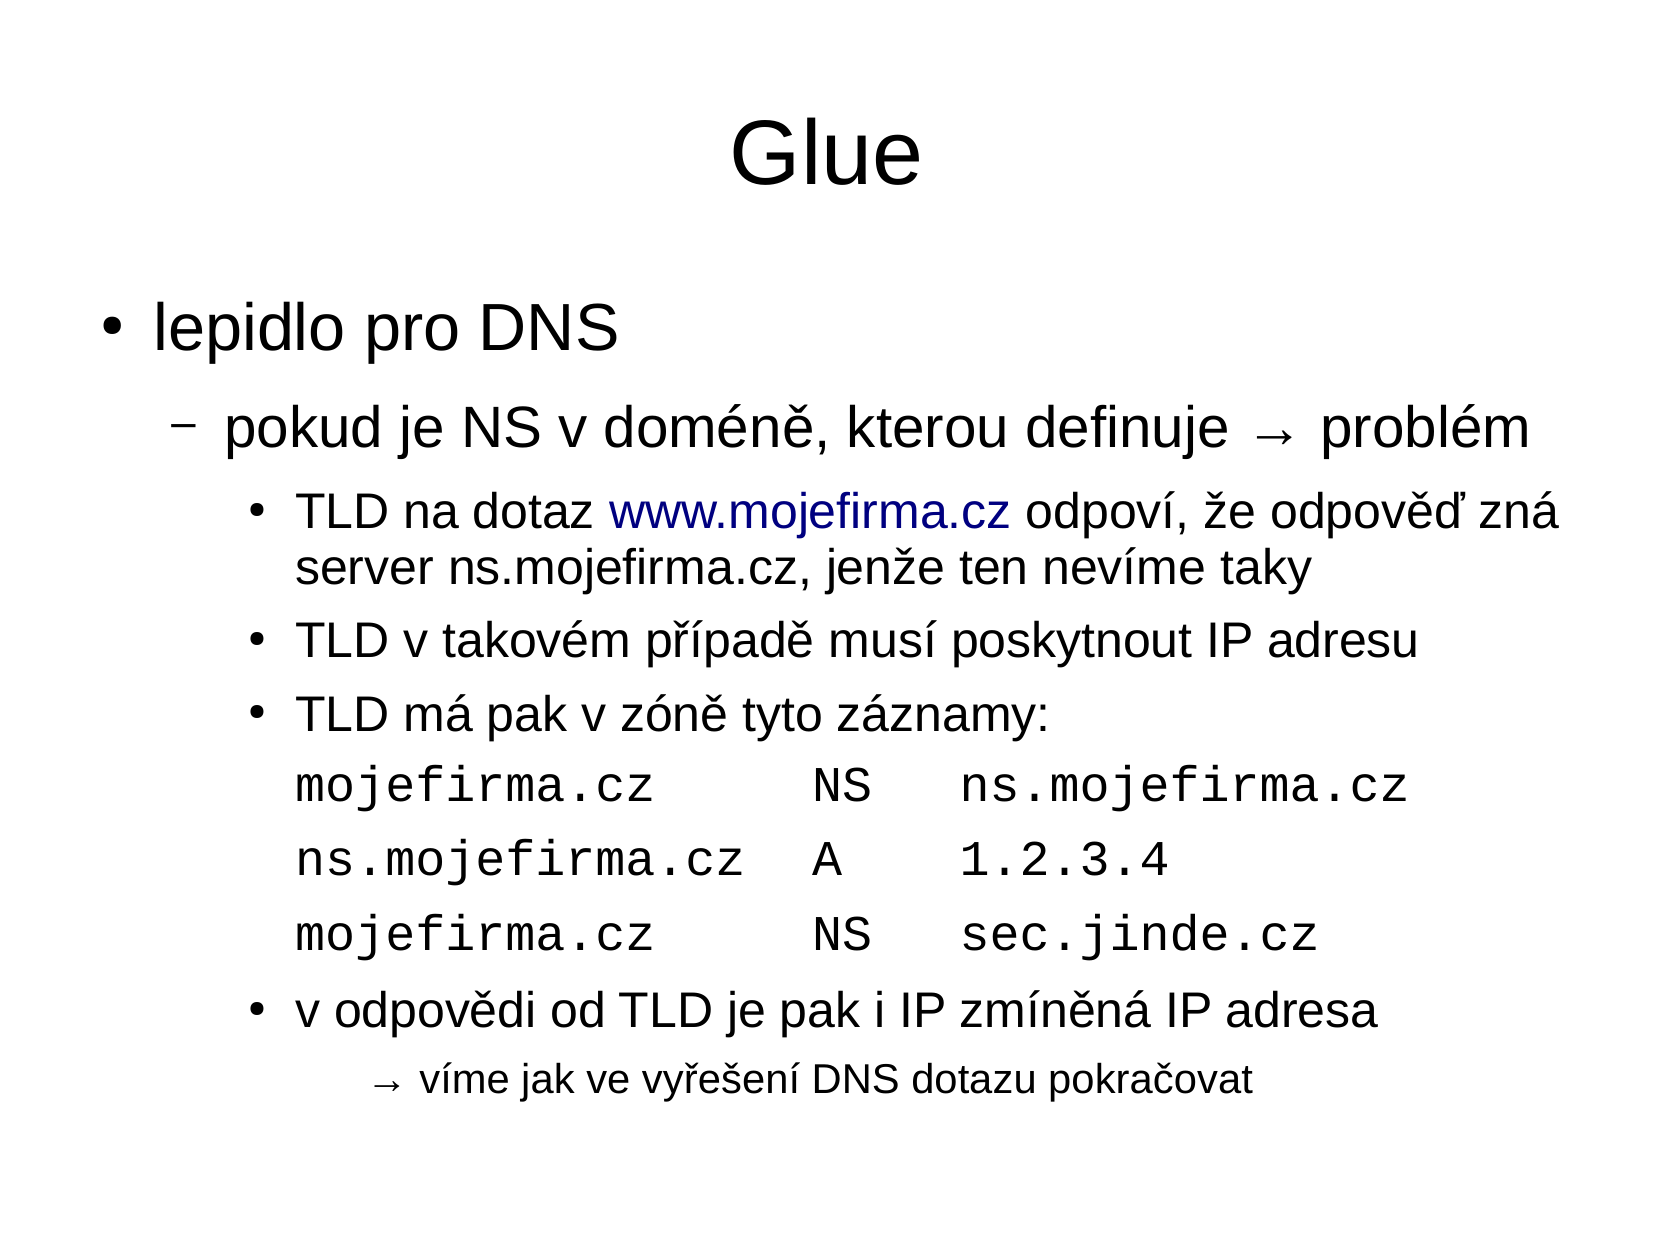

# Glue
lepidlo pro DNS
pokud je NS v doméně, kterou definuje → problém
TLD na dotaz www.mojefirma.cz odpoví, že odpověď zná server ns.mojefirma.cz, jenže ten nevíme taky
TLD v takovém případě musí poskytnout IP adresu
TLD má pak v zóně tyto záznamy:
mojefirma.cz 		NS 	ns.mojefirma.cz
ns.mojefirma.cz 	A		1.2.3.4
mojefirma.cz 		NS 	sec.jinde.cz
v odpovědi od TLD je pak i IP zmíněná IP adresa
→ víme jak ve vyřešení DNS dotazu pokračovat